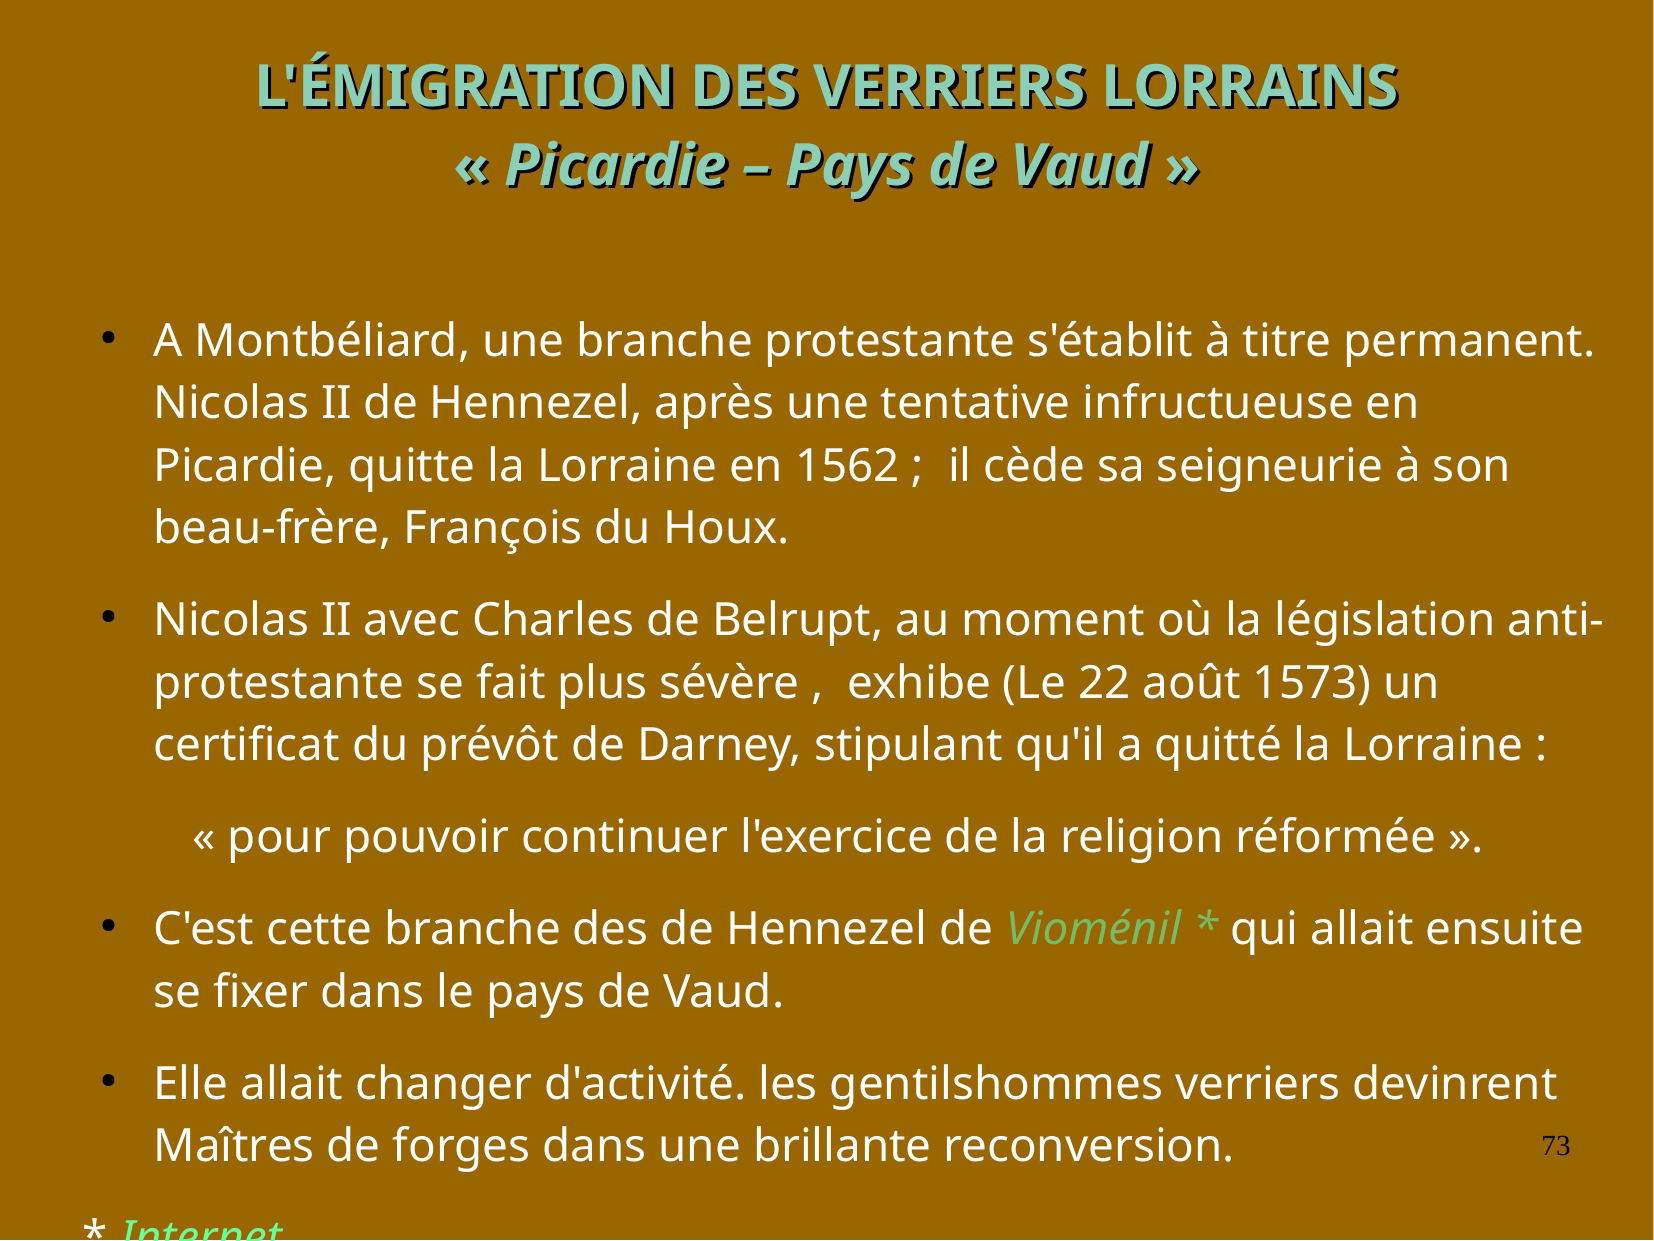

# L'ÉMIGRATION DES VERRIERS LORRAINS « Picardie – Pays de Vaud »
A Montbéliard, une branche protestante s'établit à titre permanent. Nicolas II de Hennezel, après une tentative infructueuse en Picardie, quitte la Lorraine en 1562 ; il cède sa seigneurie à son beau-frère, François du Houx.
Nicolas II avec Charles de Belrupt, au moment où la législation anti-protestante se fait plus sévère , exhibe (Le 22 août 1573) un certificat du prévôt de Darney, stipulant qu'il a quitté la Lorraine :
« pour pouvoir continuer l'exercice de la religion réformée ».
C'est cette branche des de Hennezel de Vioménil * qui allait ensuite se fixer dans le pays de Vaud.
Elle allait changer d'activité. les gentilshommes verriers devinrent Maîtres de forges dans une brillante reconversion.
* Internet
73